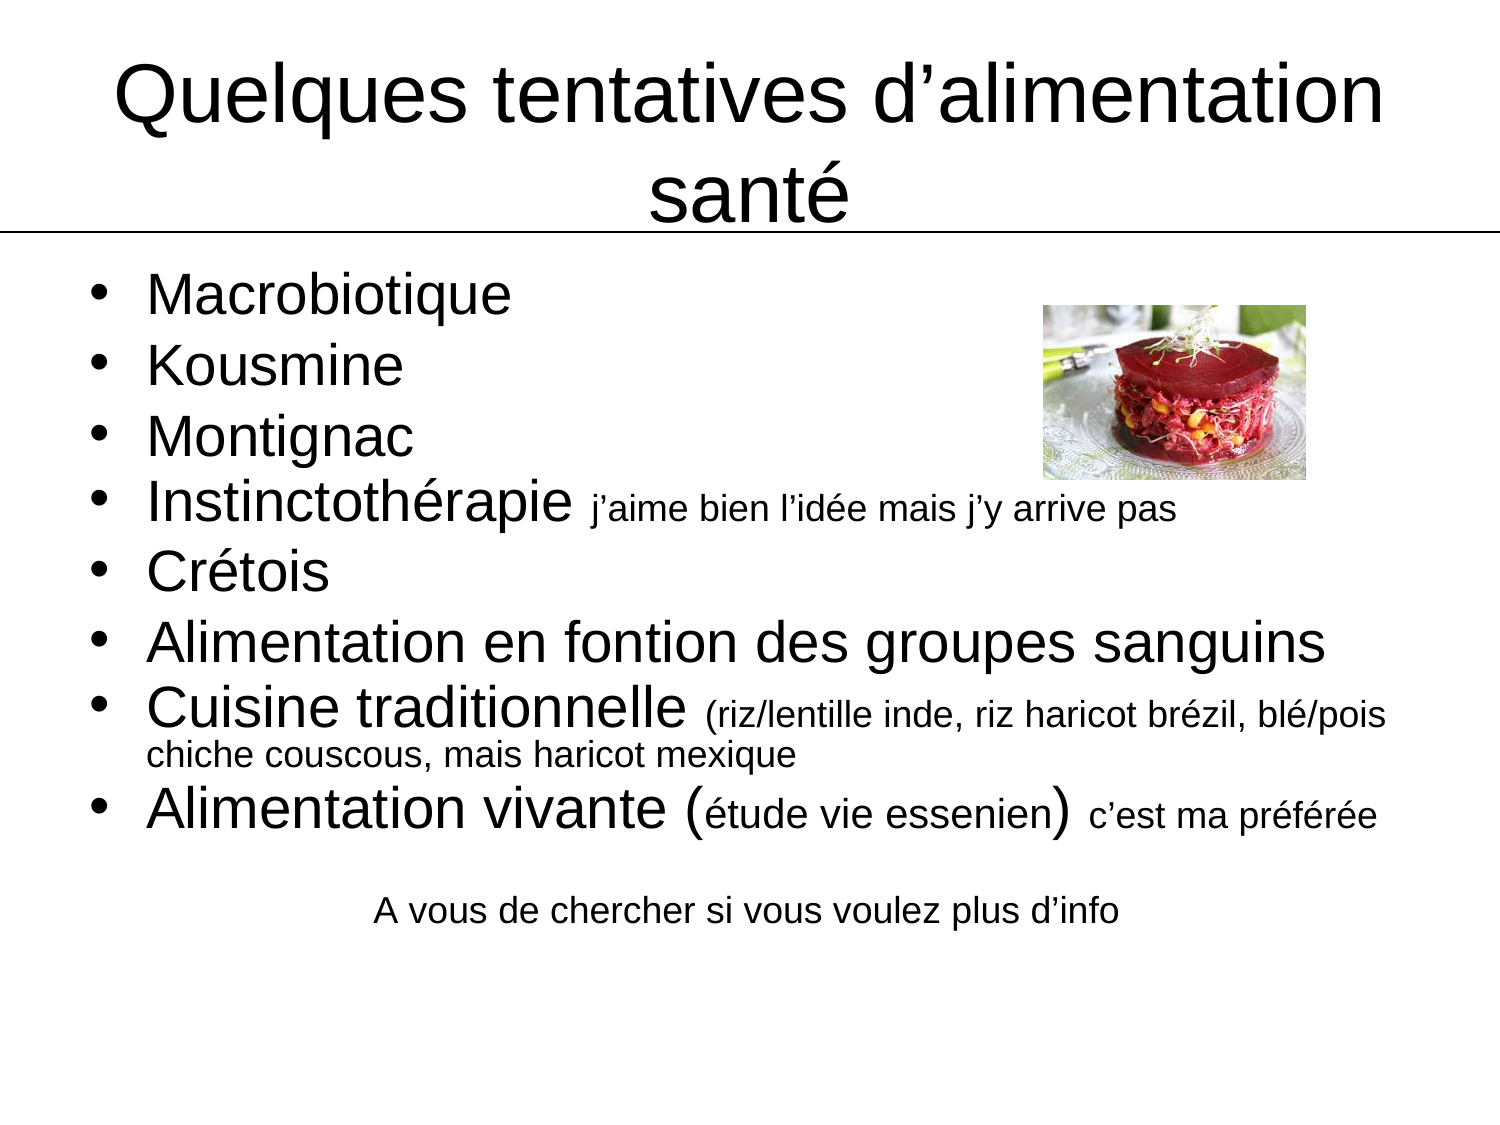

# Quelques tentatives d’alimentation santé
Macrobiotique
Kousmine
Montignac
Instinctothérapie j’aime bien l’idée mais j’y arrive pas
Crétois
Alimentation en fontion des groupes sanguins
Cuisine traditionnelle (riz/lentille inde, riz haricot brézil, blé/pois chiche couscous, mais haricot mexique
Alimentation vivante (étude vie essenien) c’est ma préférée
 A vous de chercher si vous voulez plus d’info